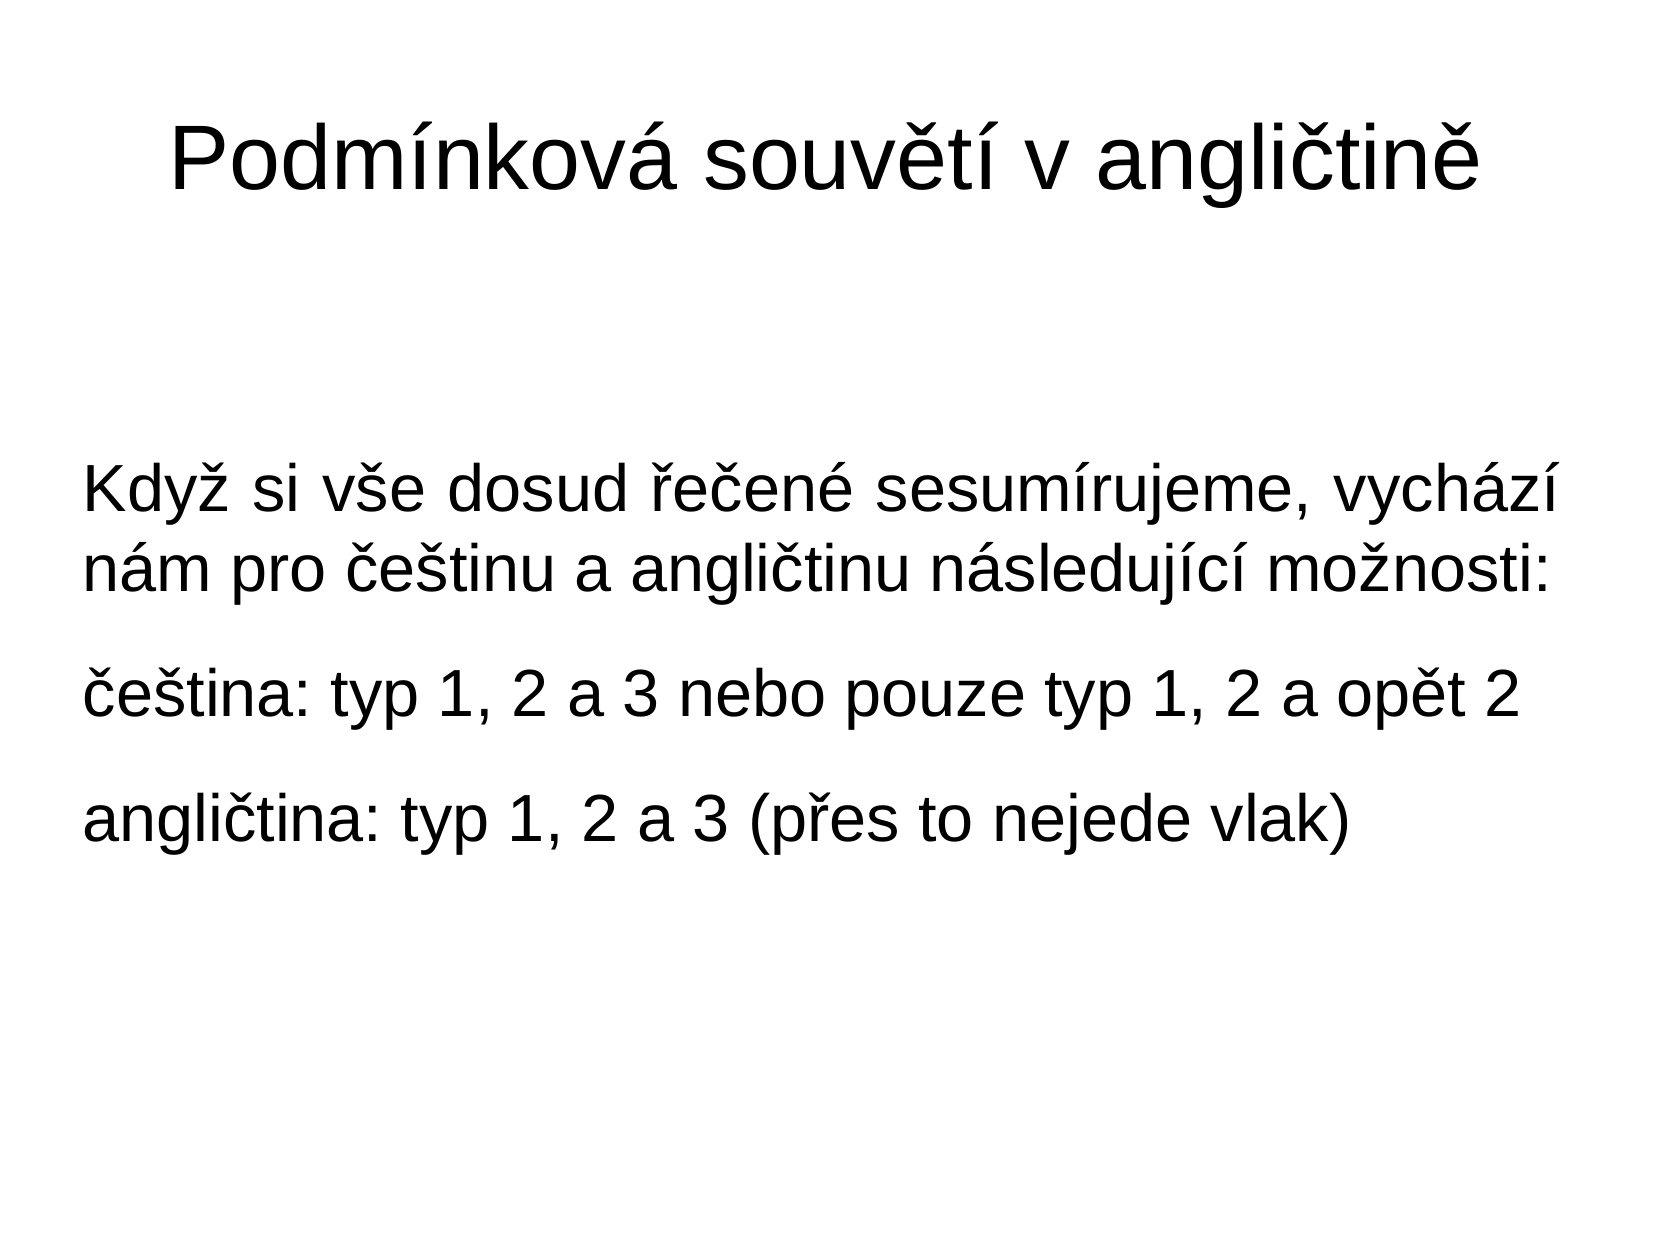

Podmínková souvětí v angličtině
Když si vše dosud řečené sesumírujeme, vychází nám pro češtinu a angličtinu následující možnosti:
čeština: typ 1, 2 a 3 nebo pouze typ 1, 2 a opět 2
angličtina: typ 1, 2 a 3 (přes to nejede vlak)